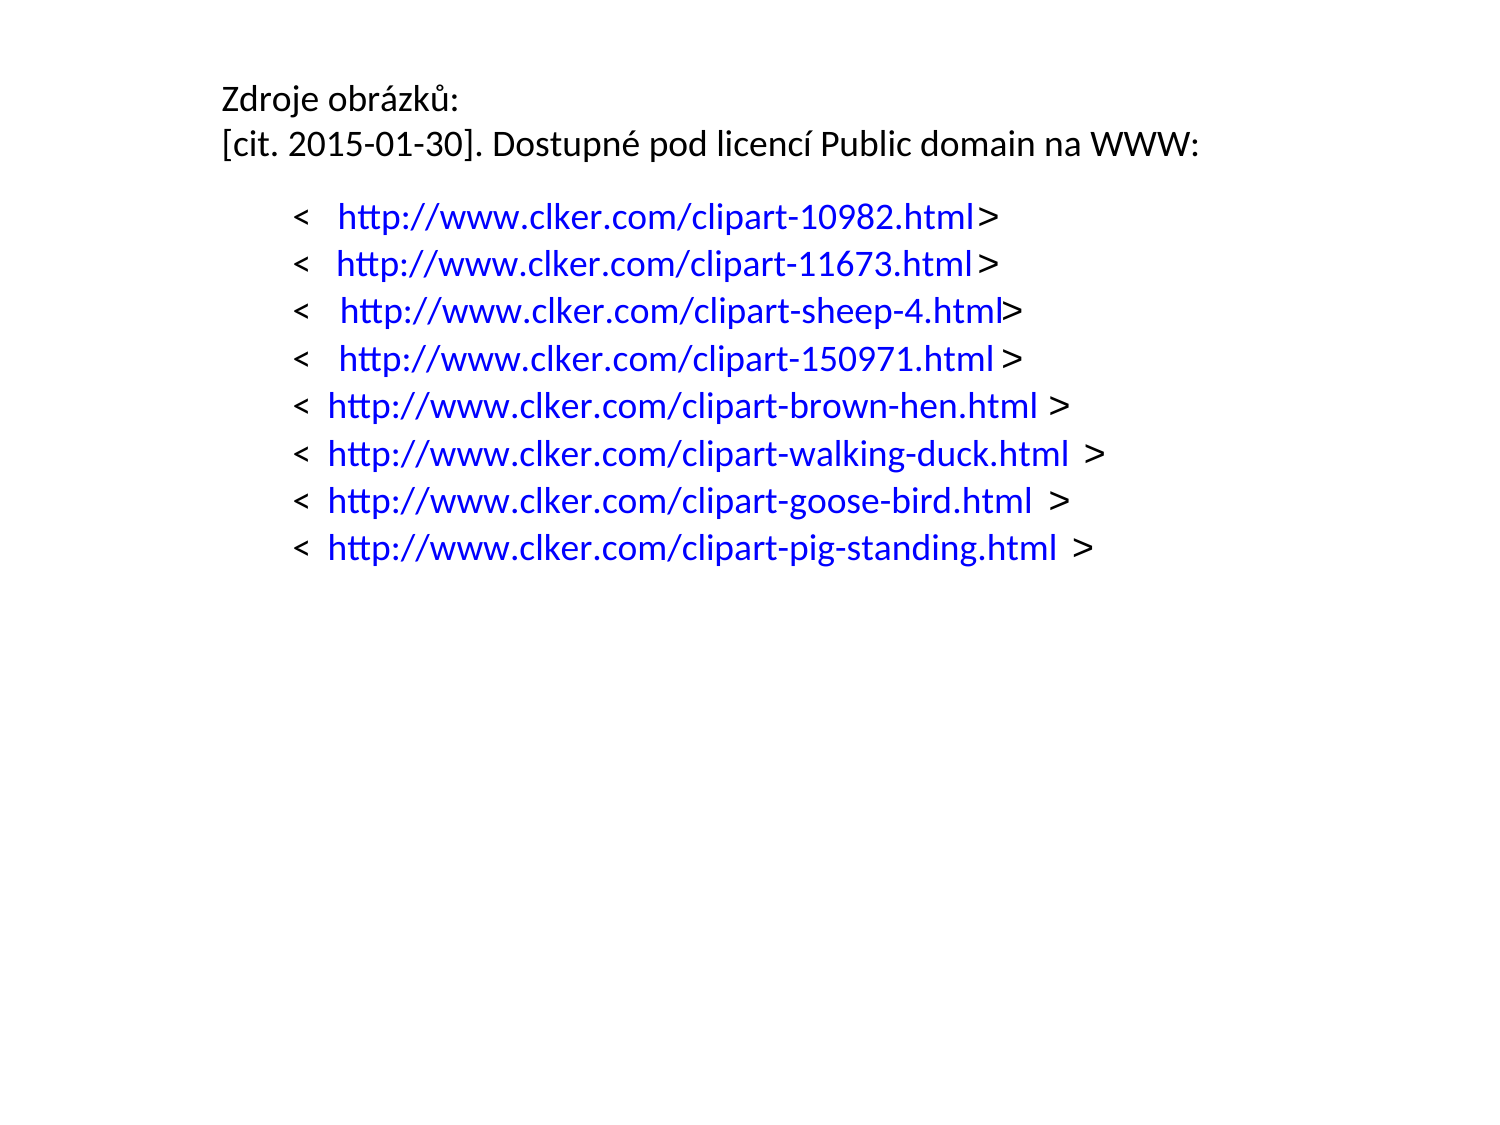

Zdroje obrázků:
[cit. 2015-01-30]. Dostupné pod licencí Public domain na WWW:
<
http://www.clker.com/clipart-10982.html
>
<
http://www.clker.com/clipart-11673.html
>
<
http://www.clker.com/clipart-sheep-4.html
>
<
http://www.clker.com/clipart-150971.html
>
<
http://www.clker.com/clipart-brown-hen.html
>
<
http://www.clker.com/clipart-walking-duck.html
>
<
http://www.clker.com/clipart-goose-bird.html
>
<
http://www.clker.com/clipart-pig-standing.html
>